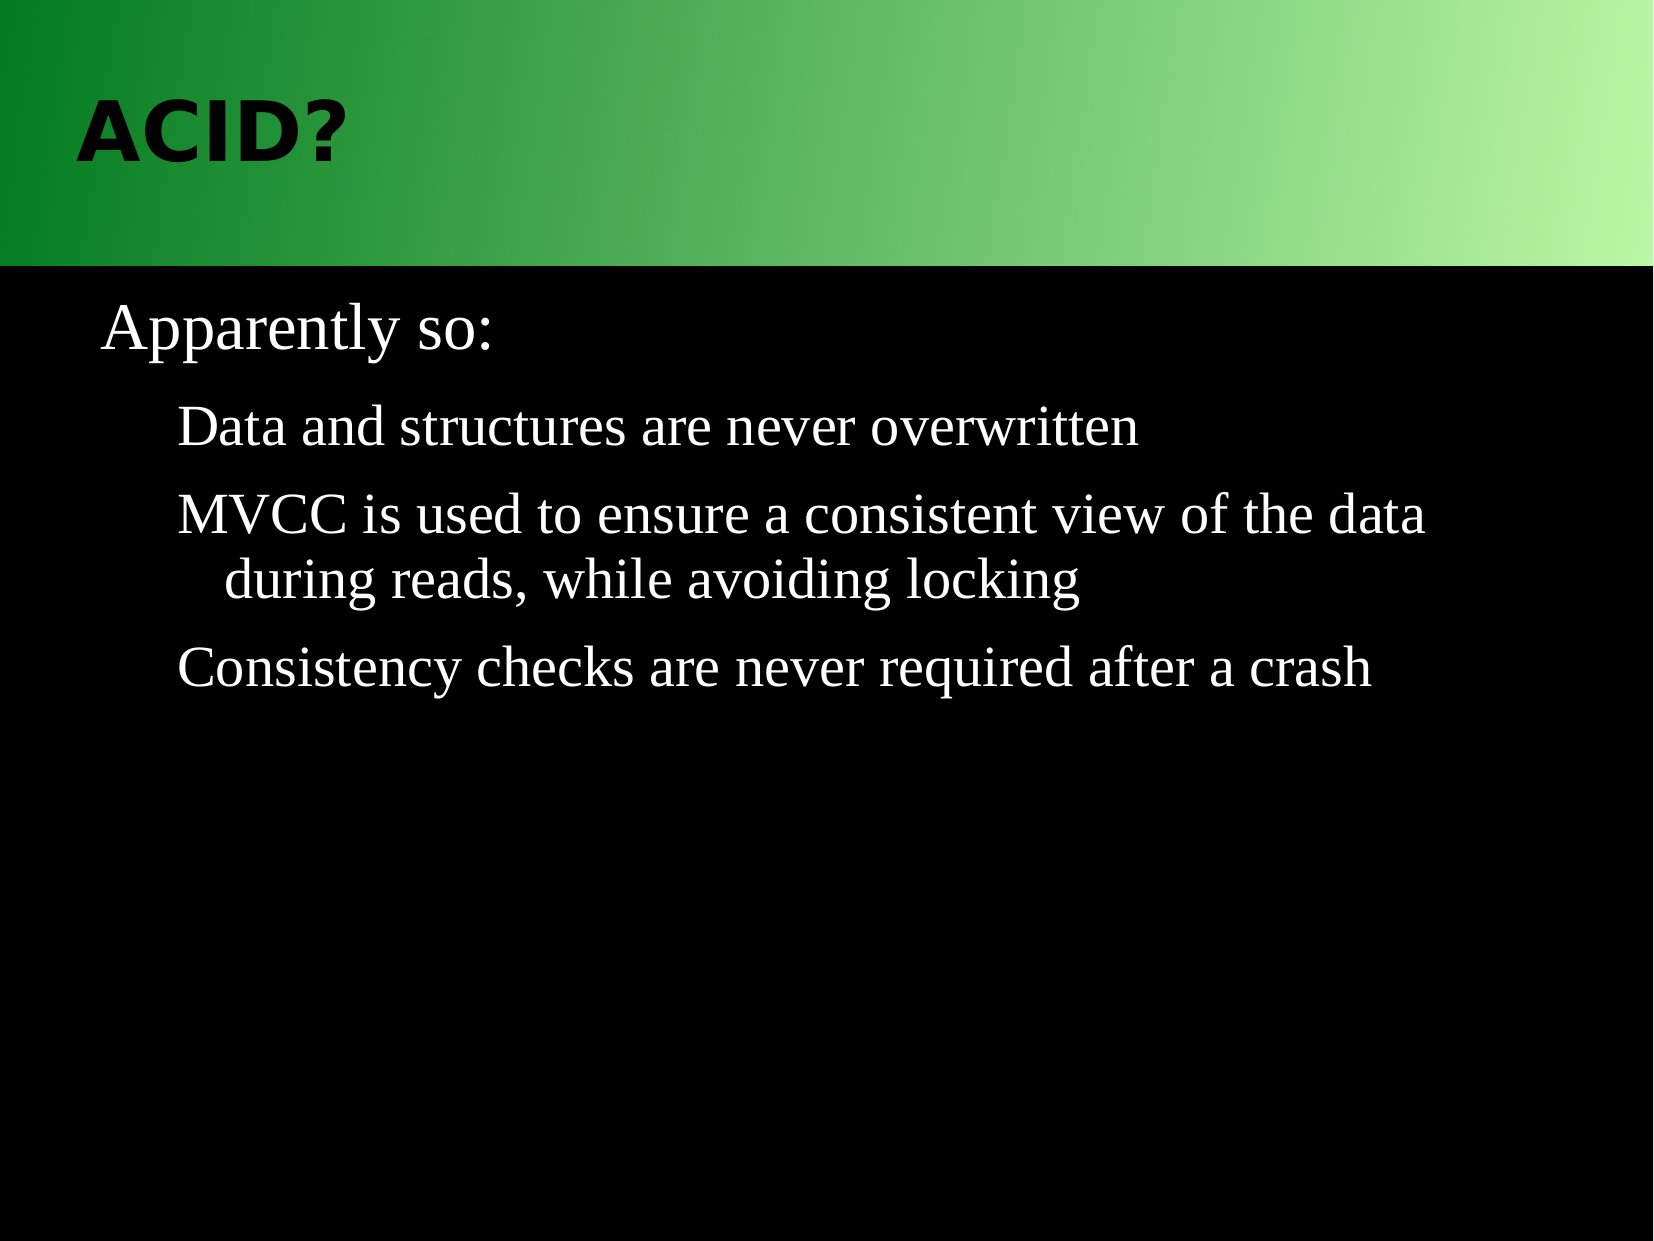

# ACID?
Apparently so:
Data and structures are never overwritten
MVCC is used to ensure a consistent view of the data during reads, while avoiding locking
Consistency checks are never required after a crash